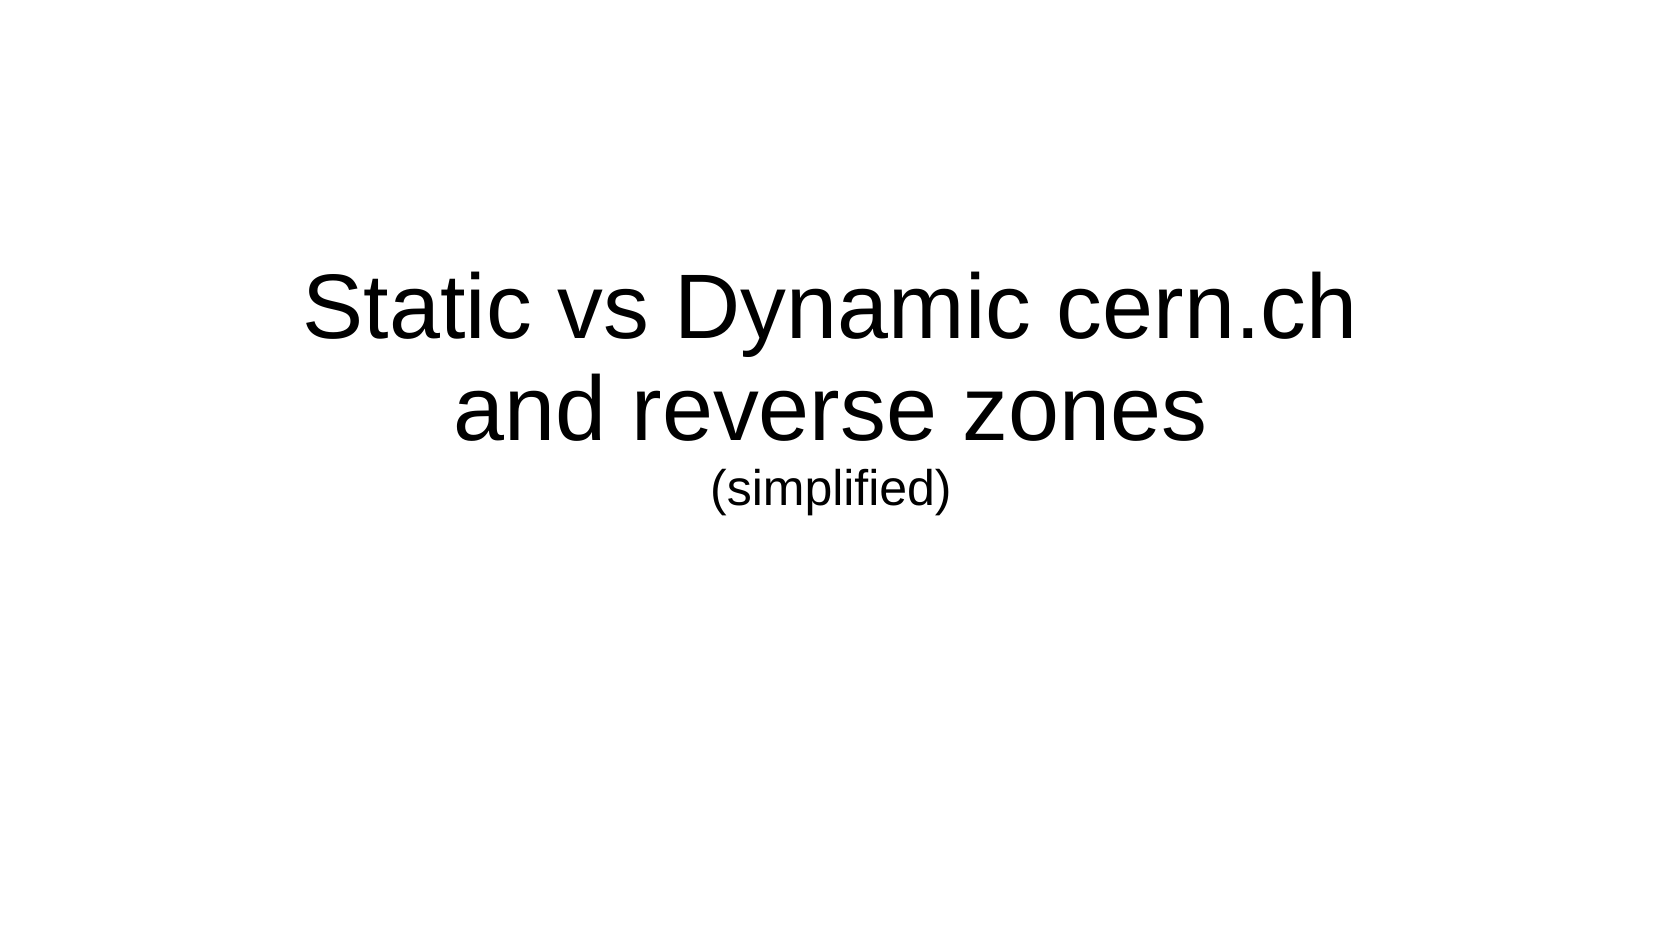

# Static vs Dynamic cern.ch and reverse zones (simplified)